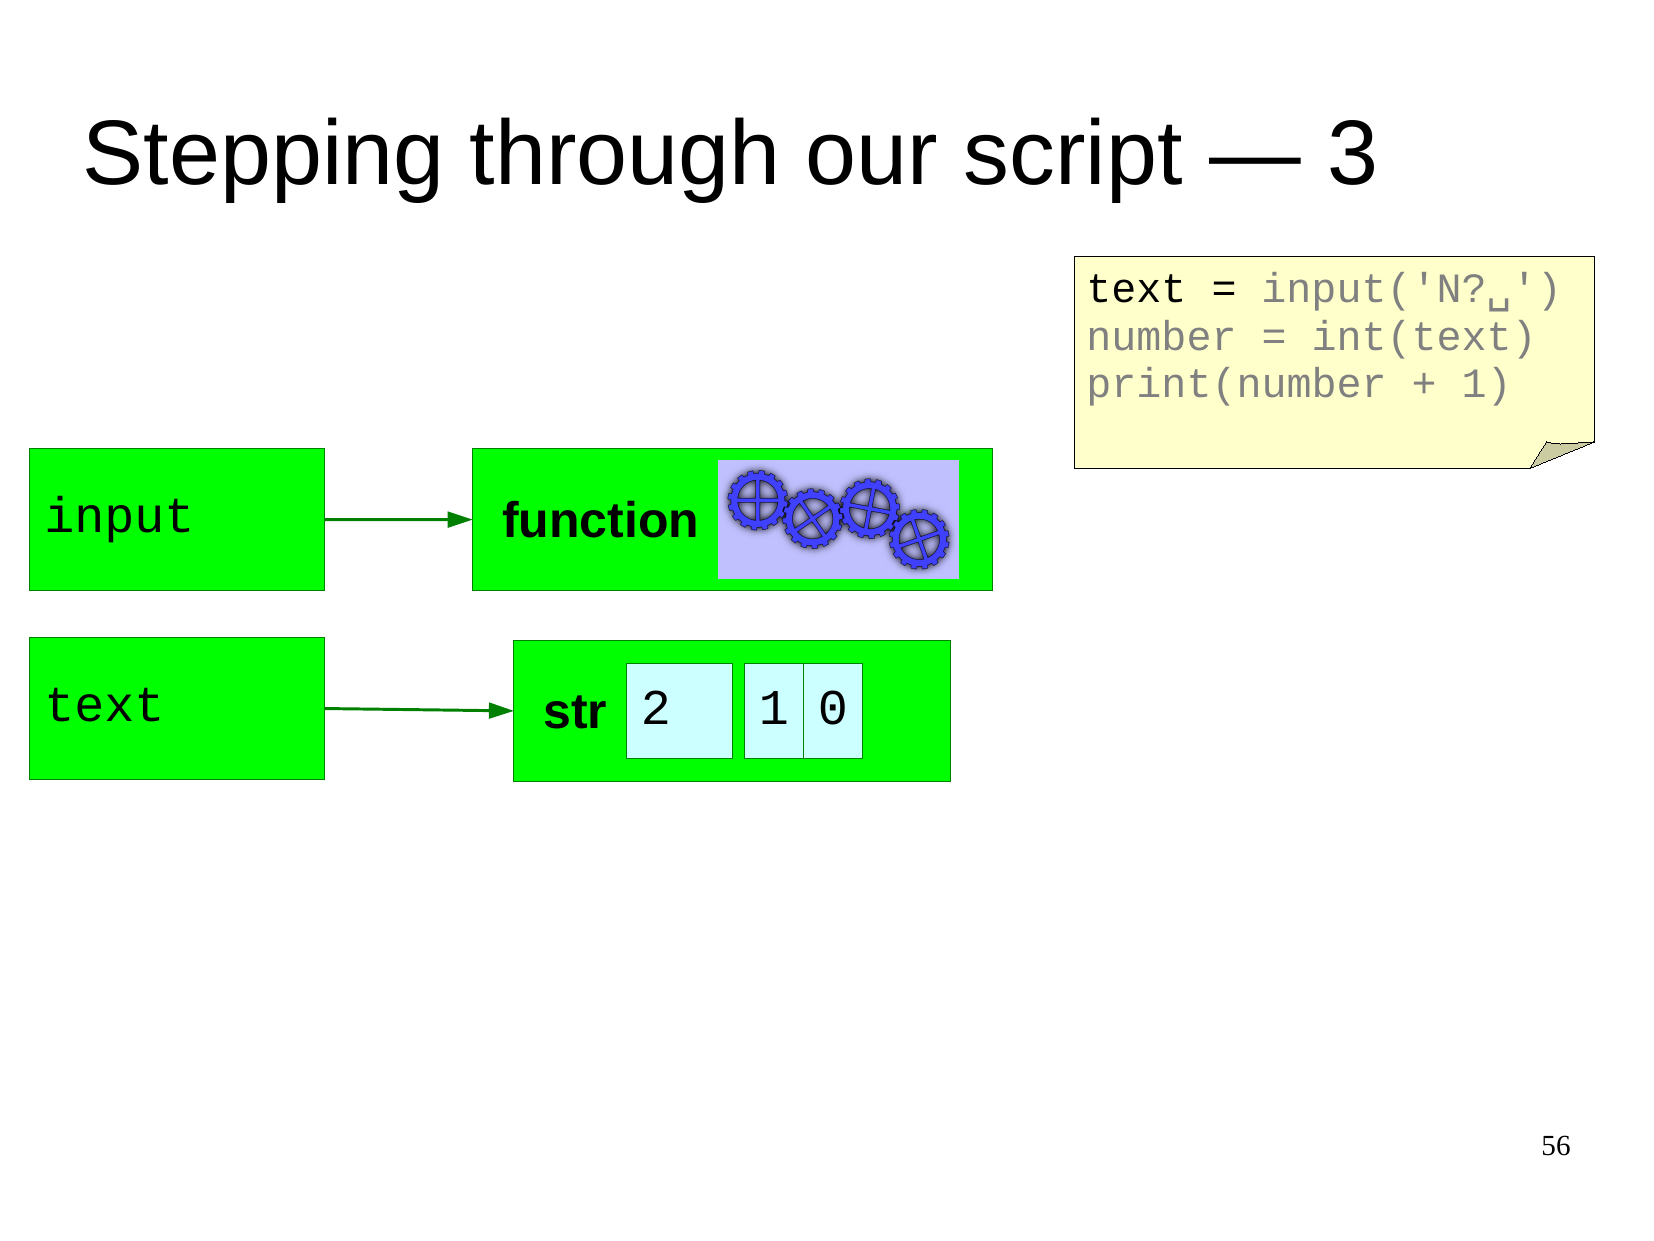

# Stepping through our script — 3
text = input('N?␣')
number = int(text)
print(number + 1)
input
function
text
str
1
2
0
56